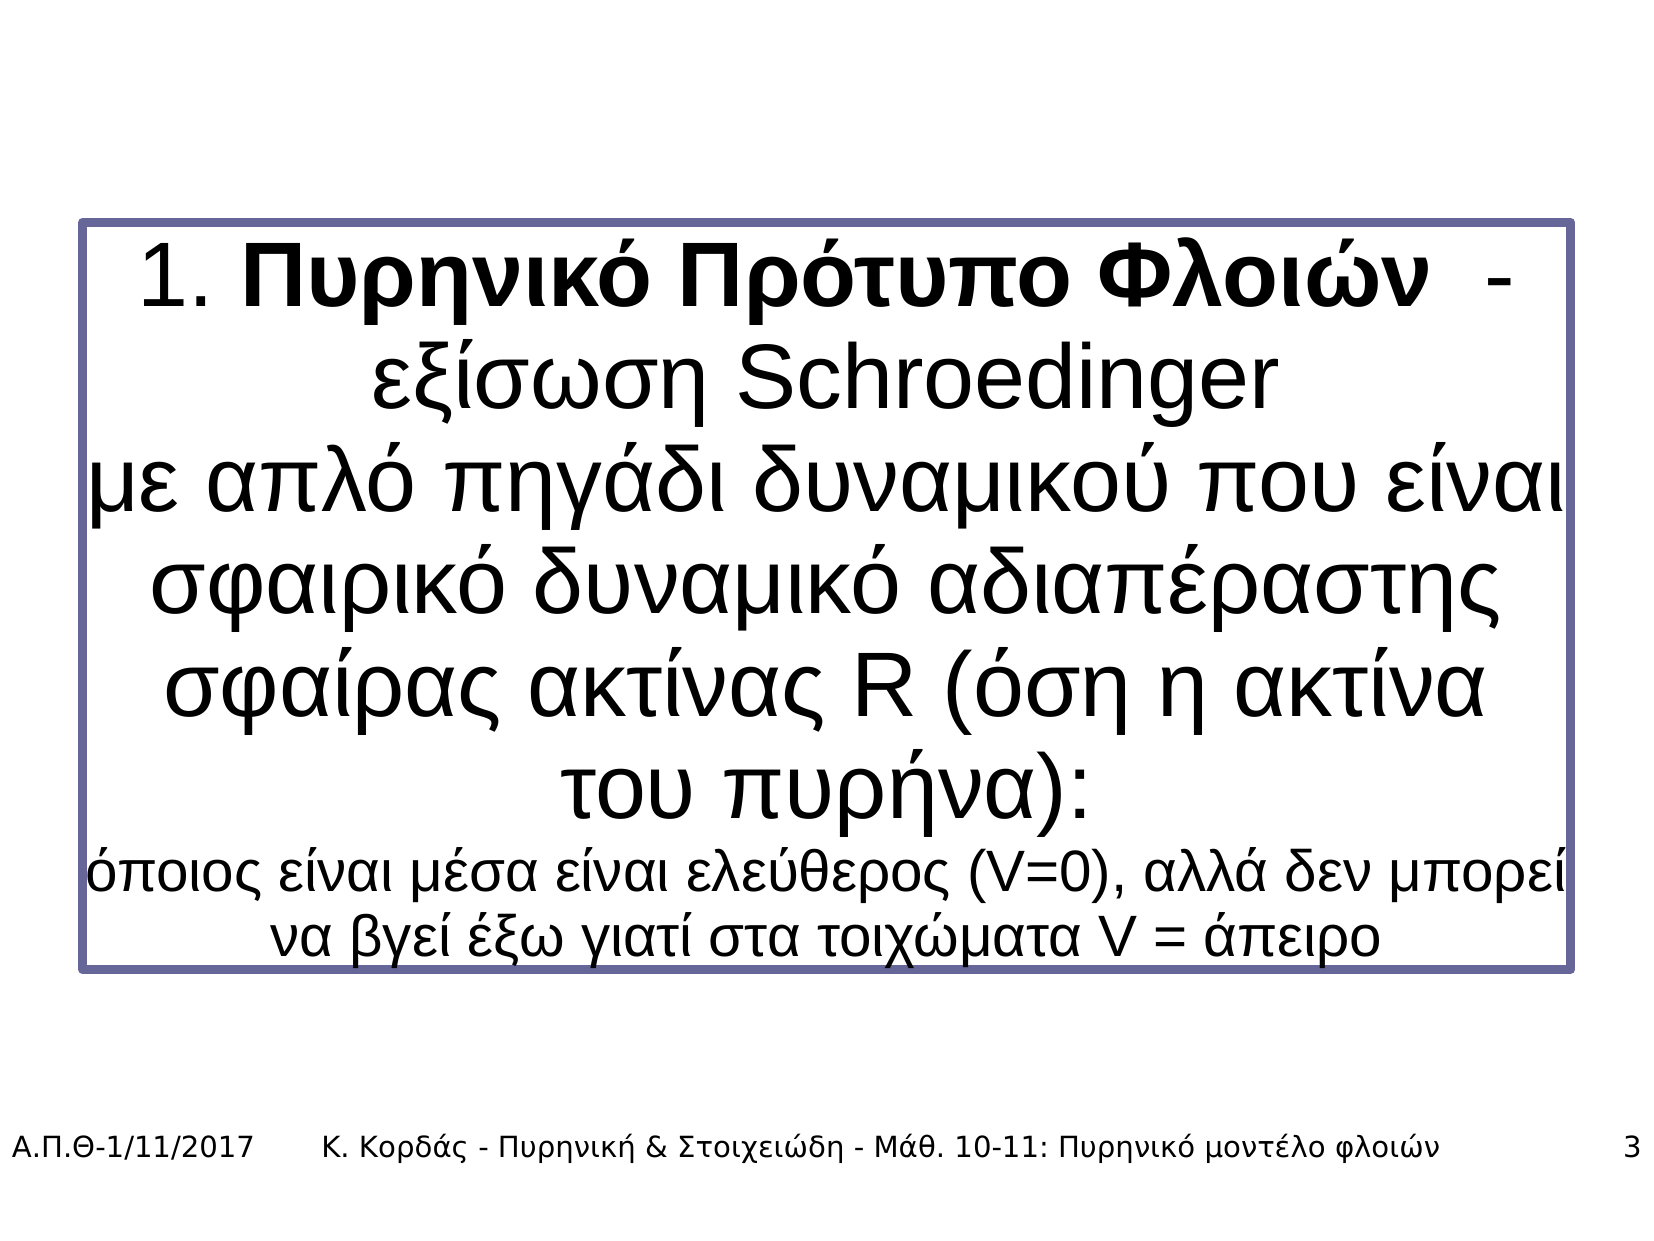

# 1. Πυρηνικό Πρότυπο Φλοιών - εξίσωση Schroedinger με απλό πηγάδι δυναμικού που είναι σφαιρικό δυναμικό αδιαπέραστης σφαίρας ακτίνας R (όση η ακτίνα του πυρήνα): όποιος είναι μέσα είναι ελεύθερος (V=0), αλλά δεν μπορεί να βγεί έξω γιατί στα τοιχώματα V = άπειρο
Α.Π.Θ-1/11/2017
Κ. Κορδάς - Πυρηνική & Στοιχειώδη - Μάθ. 10-11: Πυρηνικό μοντέλο φλοιών
3